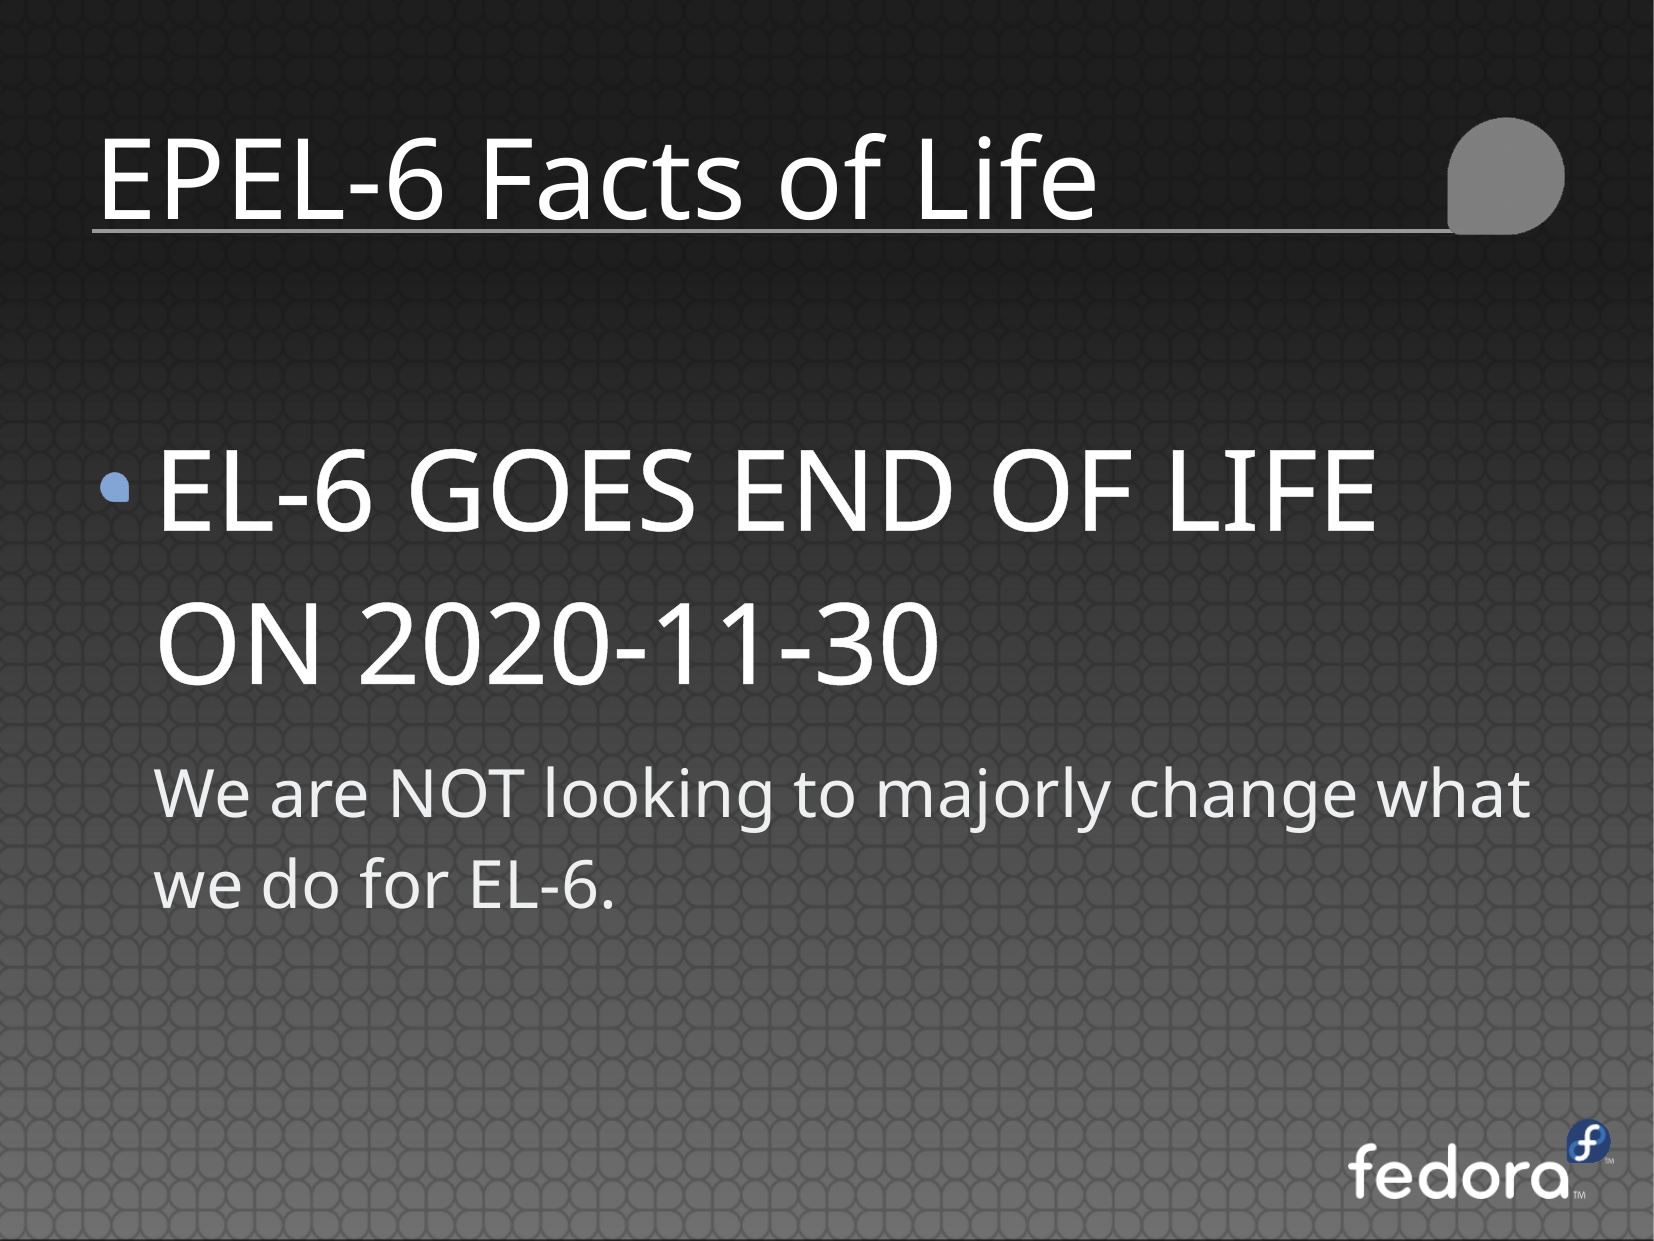

EPEL-6 Facts of Life
# EL-6 GOES END OF LIFE ON 2020-11-30
We are NOT looking to majorly change what we do for EL-6.